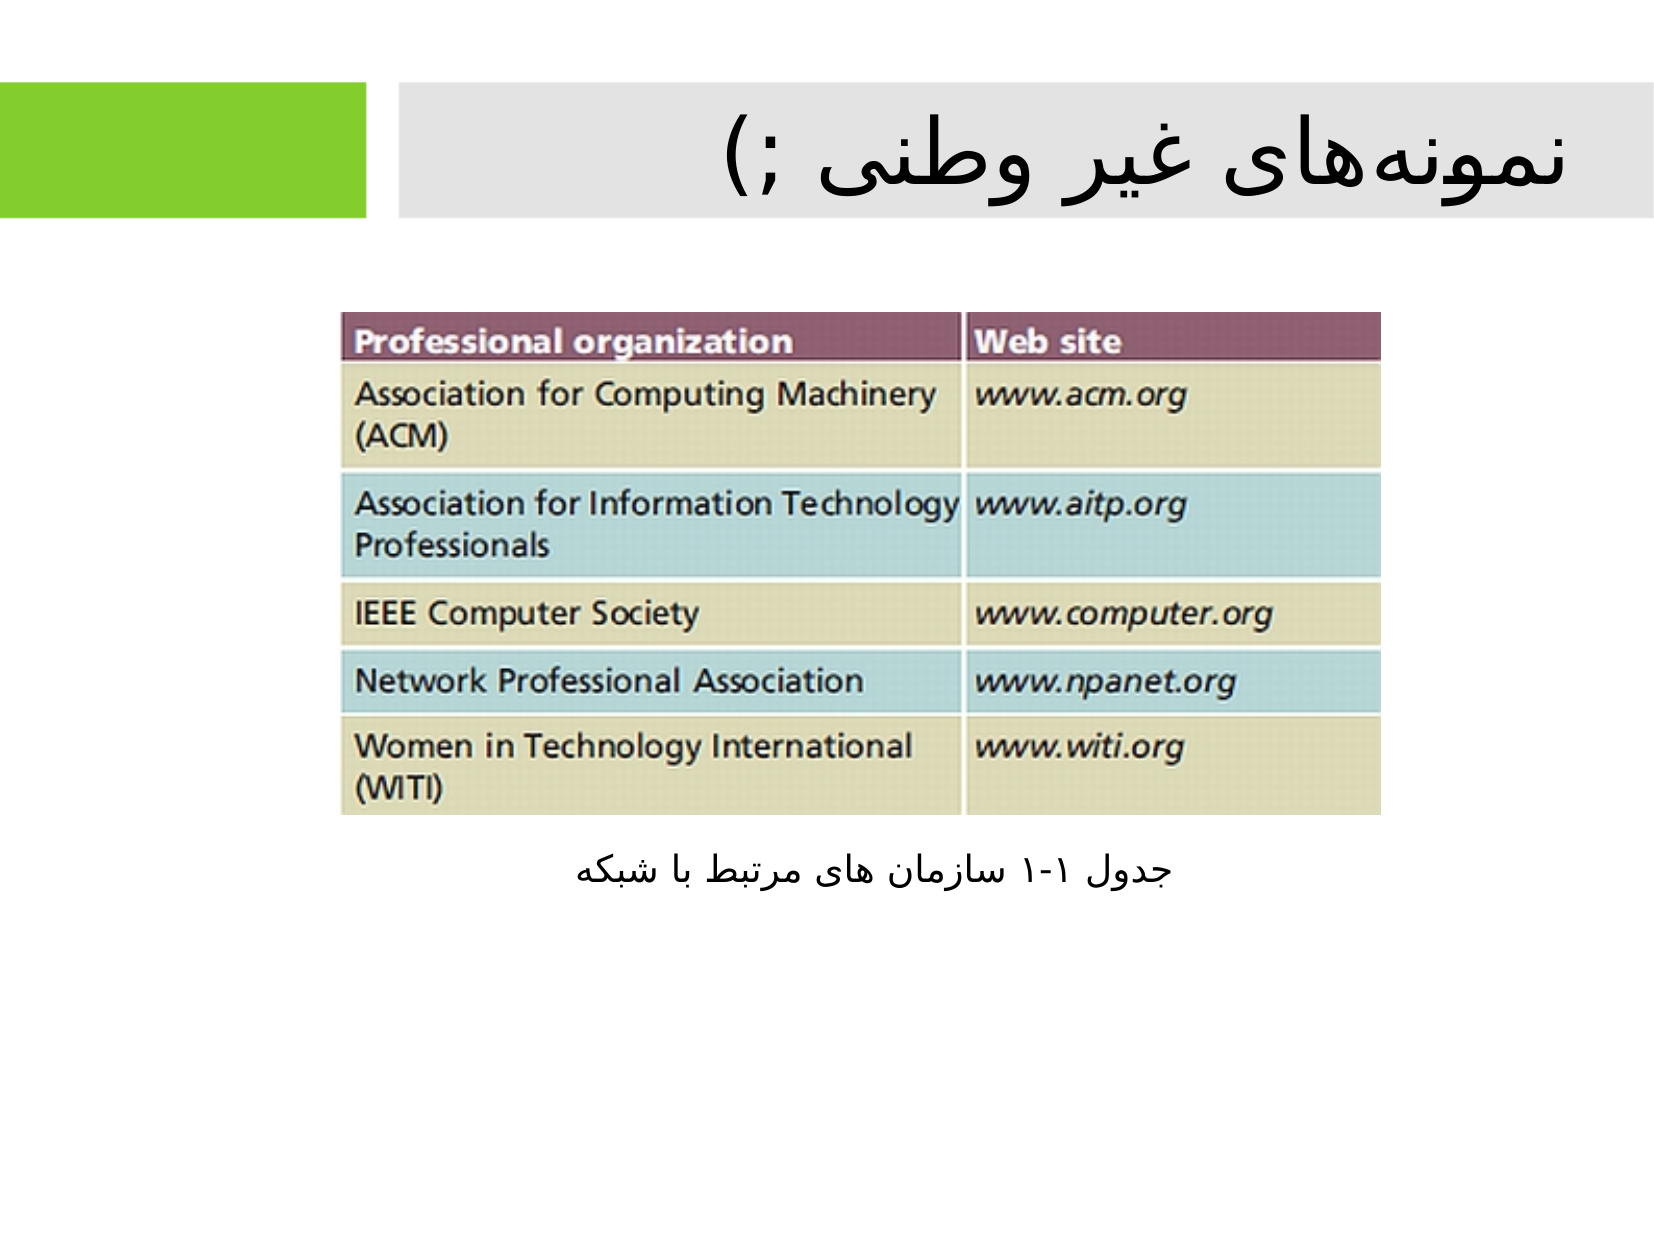

# نمونه‌های غیر وطنی ;)
جدول ۱-۱ سازمان های مرتبط با شبکه